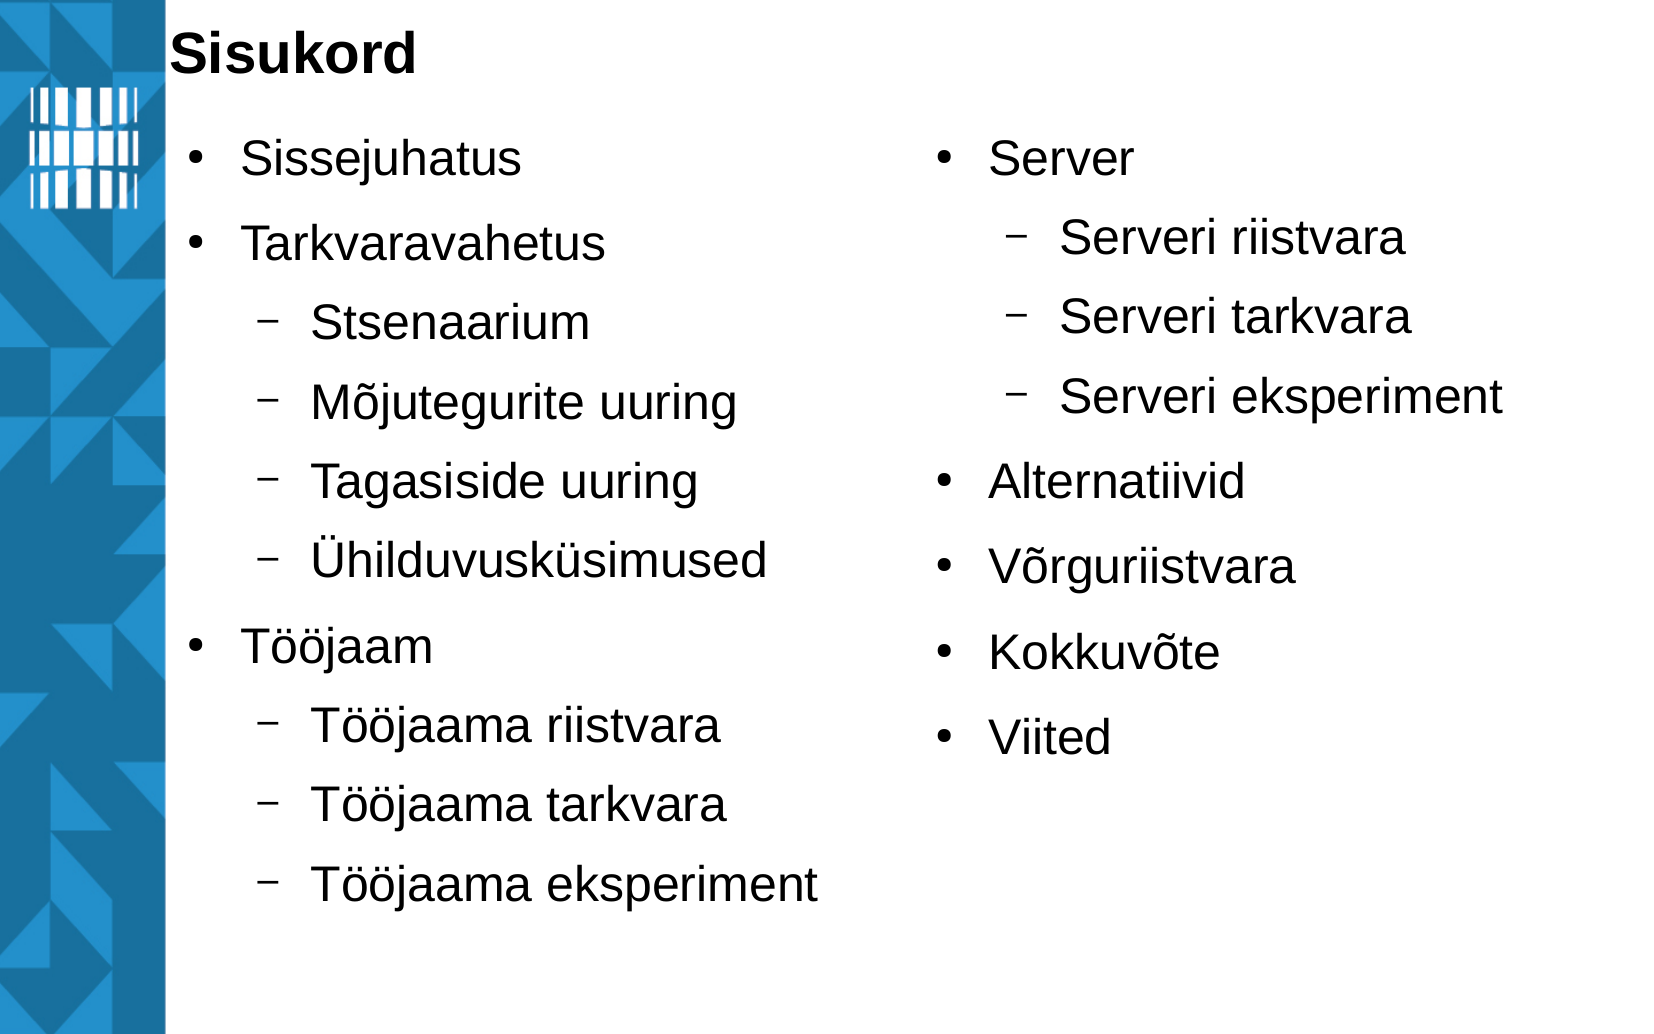

# Sisukord
Sissejuhatus
Tarkvaravahetus
Stsenaarium
Mõjutegurite uuring
Tagasiside uuring
Ühilduvusküsimused
Tööjaam
Tööjaama riistvara
Tööjaama tarkvara
Tööjaama eksperiment
Server
Serveri riistvara
Serveri tarkvara
Serveri eksperiment
Alternatiivid
Võrguriistvara
Kokkuvõte
Viited